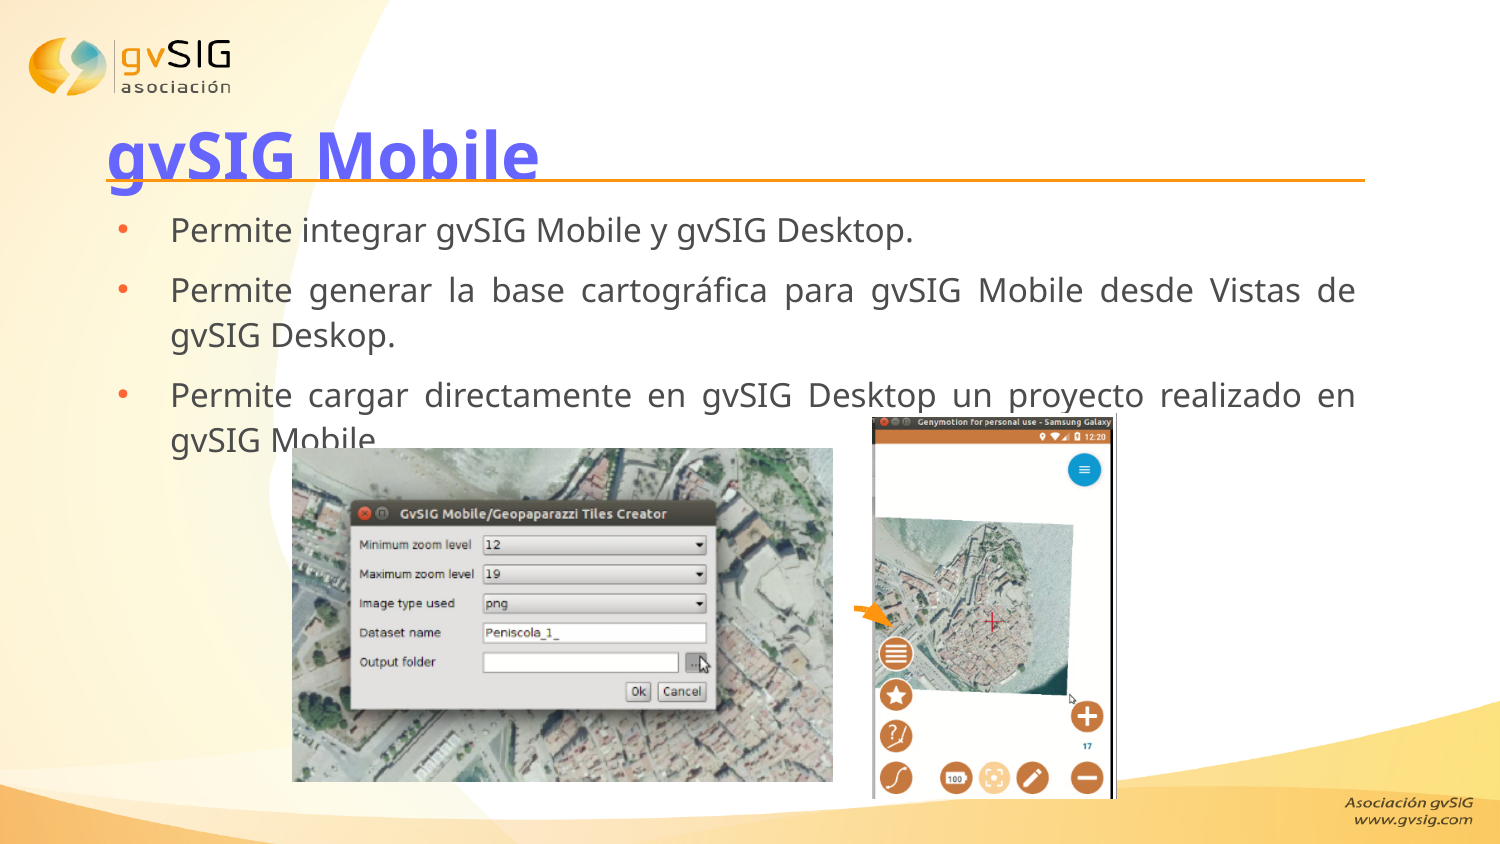

# gvSIG Mobile
Permite integrar gvSIG Mobile y gvSIG Desktop.
Permite generar la base cartográfica para gvSIG Mobile desde Vistas de gvSIG Deskop.
Permite cargar directamente en gvSIG Desktop un proyecto realizado en gvSIG Mobile.